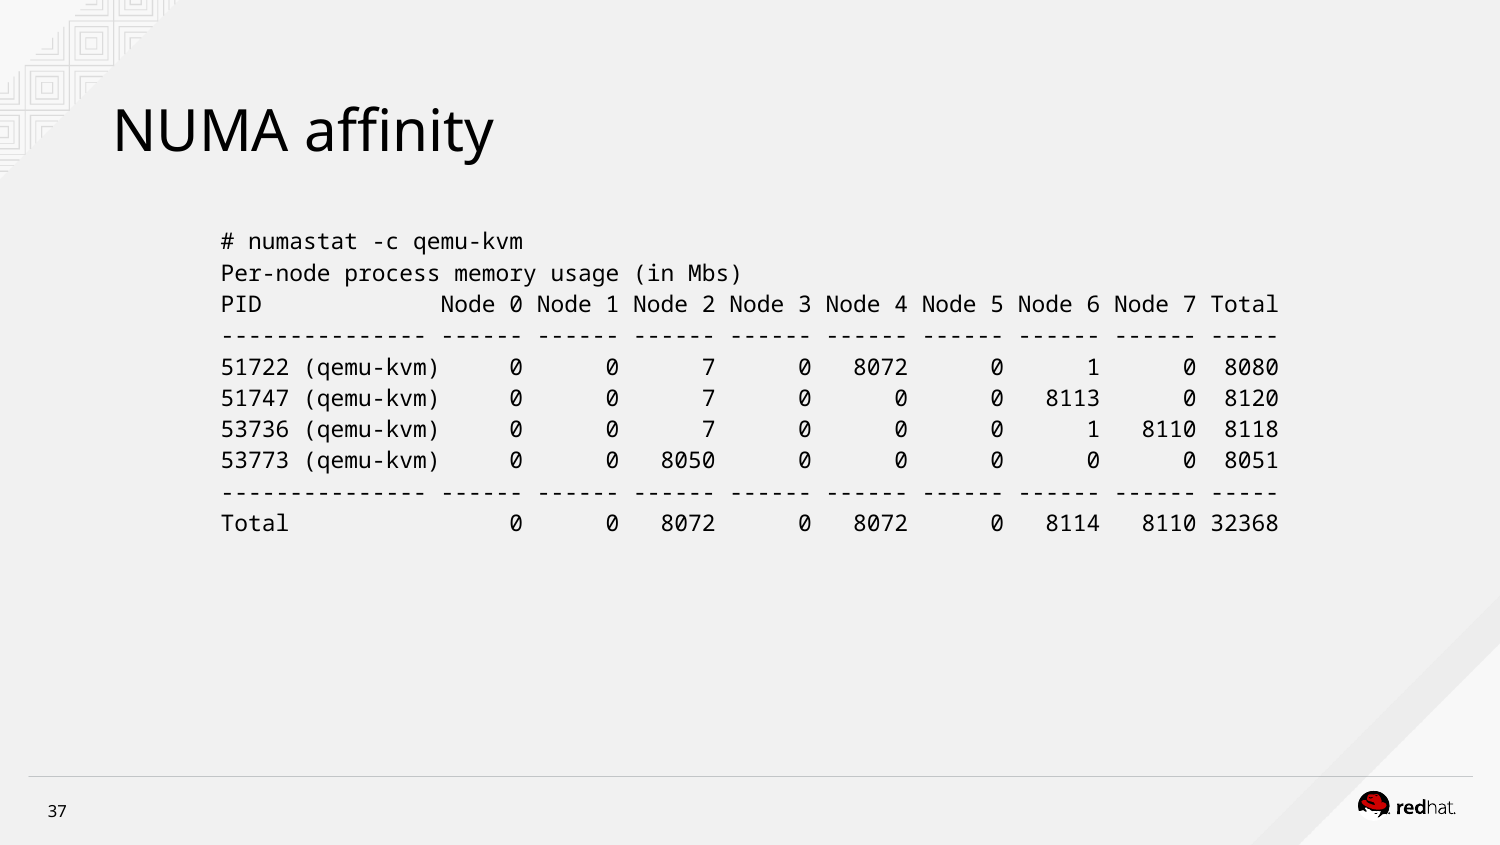

NUMA affinity
# # numastat -c qemu-kvm Per-node process memory usage (in Mbs) PID Node 0 Node 1 Node 2 Node 3 Node 4 Node 5 Node 6 Node 7 Total --------------- ------ ------ ------ ------ ------ ------ ------ ------ ----- 51722 (qemu-kvm) 0 0 7 0 8072 0 1 0 8080 51747 (qemu-kvm) 0 0 7 0 0 0 8113 0 8120 53736 (qemu-kvm) 0 0 7 0 0 0 1 8110 8118 53773 (qemu-kvm) 0 0 8050 0 0 0 0 0 8051 --------------- ------ ------ ------ ------ ------ ------ ------ ------ ----- Total 0 0 8072 0 8072 0 8114 8110 32368
37